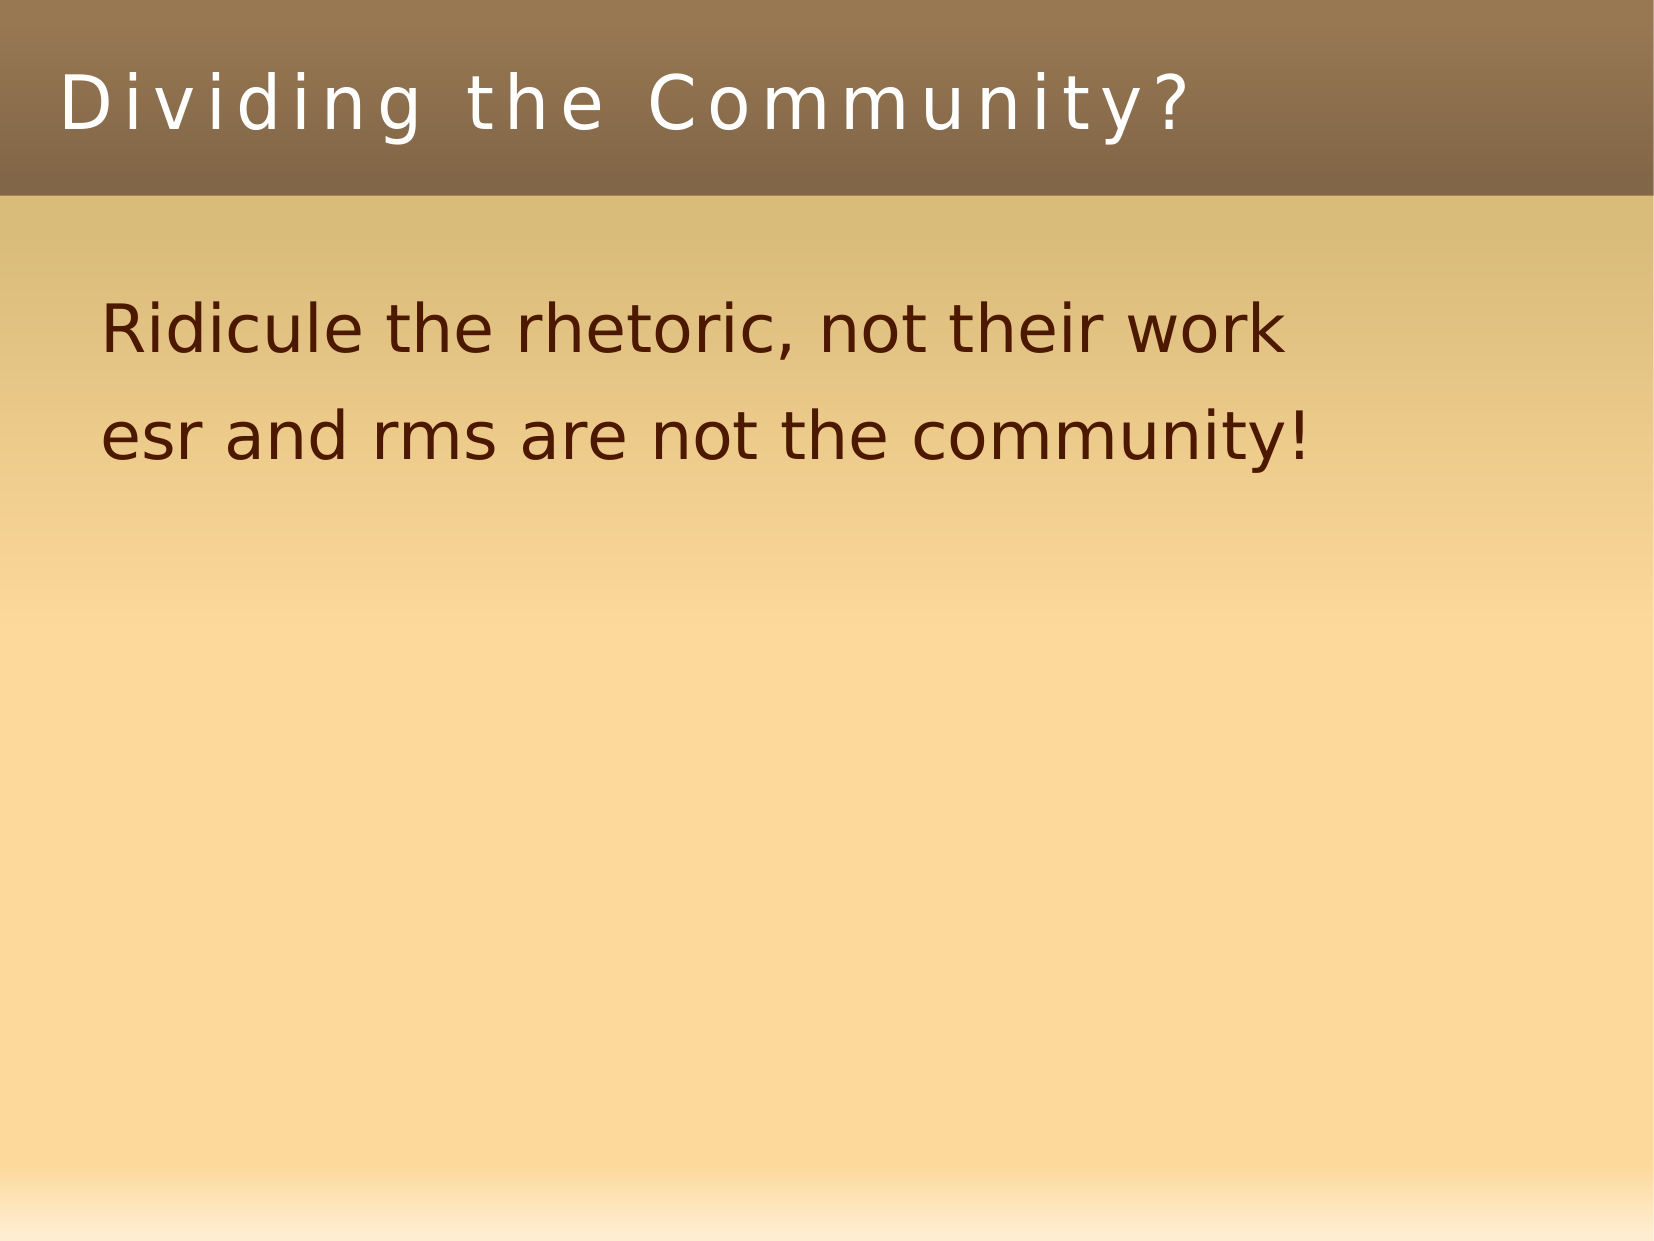

# Dividing the Community?
Ridicule the rhetoric, not their work
esr and rms are not the community!